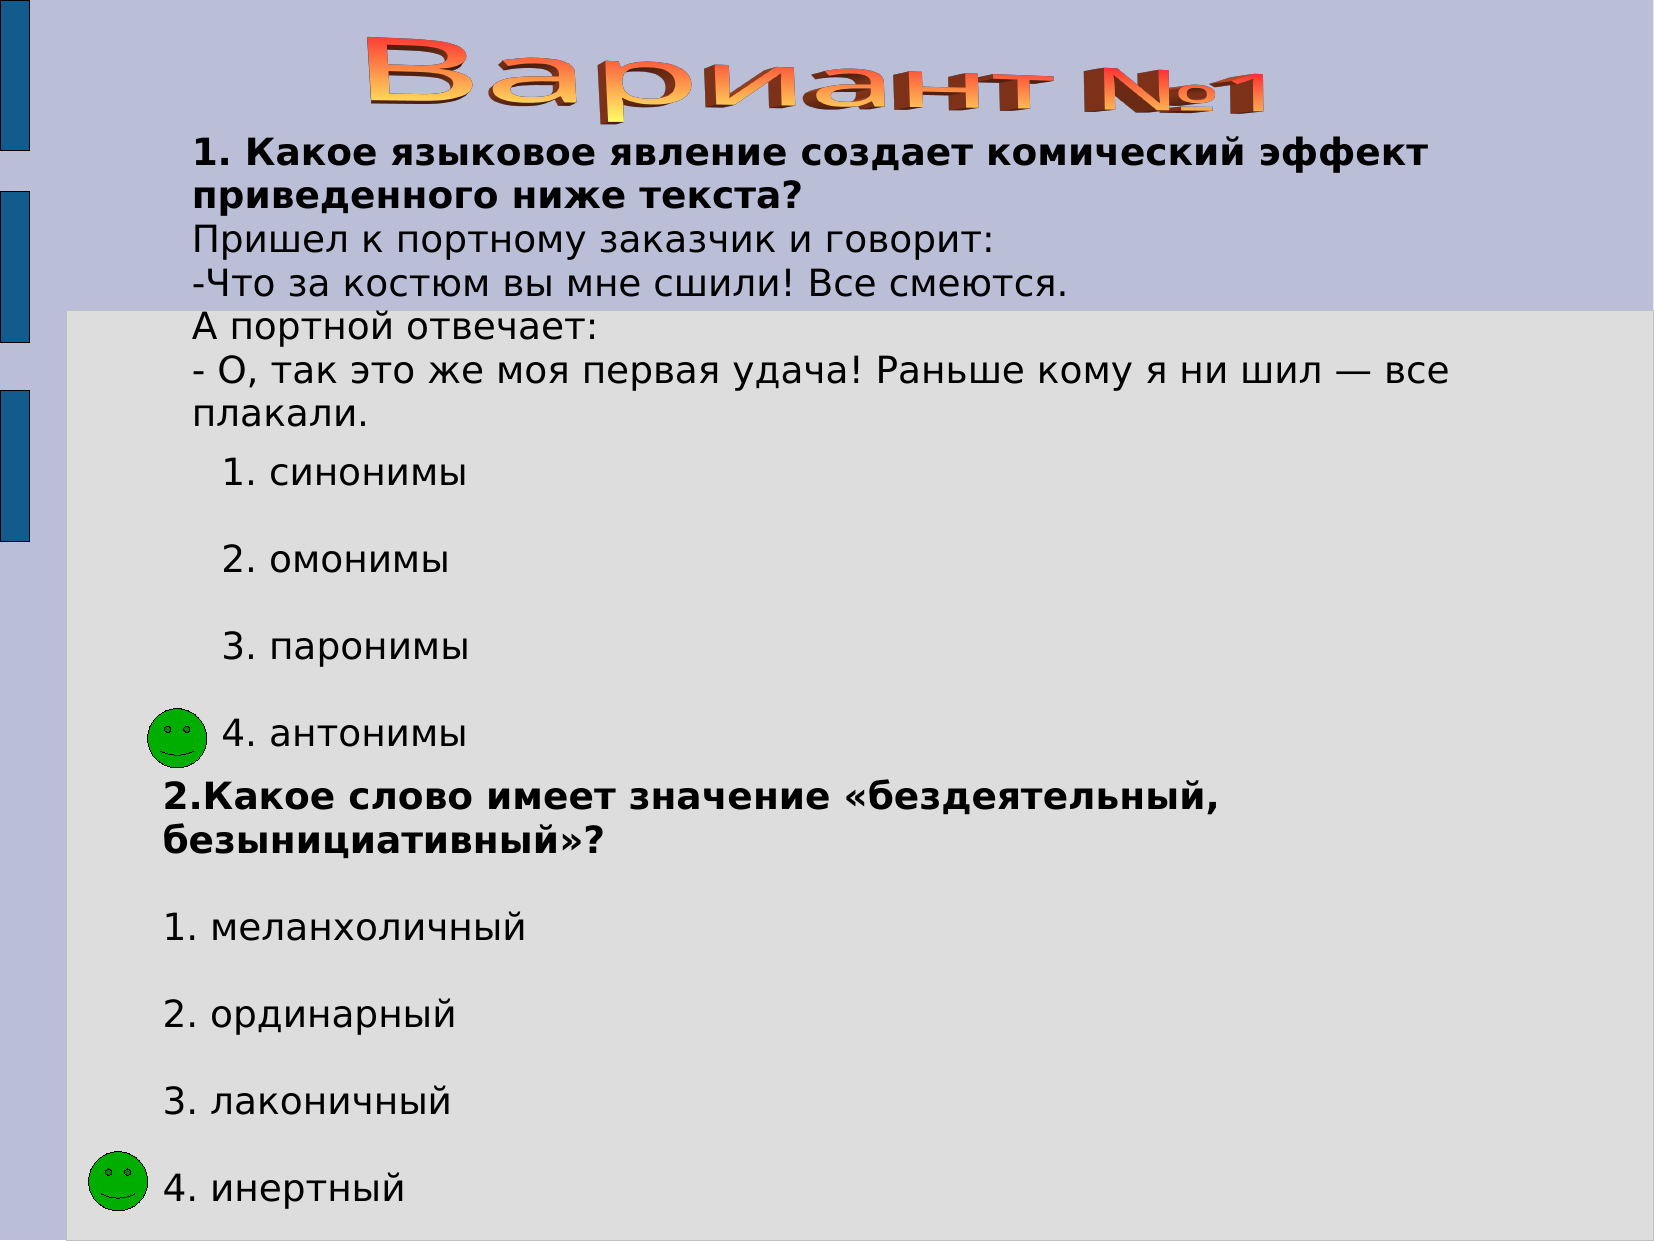

Вариант №1
1. Какое языковое явление создает комический эффект приведенного ниже текста?
Пришел к портному заказчик и говорит:
-Что за костюм вы мне сшили! Все смеются.
А портной отвечает:
- О, так это же моя первая удача! Раньше кому я ни шил — все плакали.
1. синонимы
2. омонимы
3. паронимы
4. антонимы
2.Какое слово имеет значение «бездеятельный, безынициативный»?
1. меланхоличный
2. ординарный
3. лаконичный
4. инертный